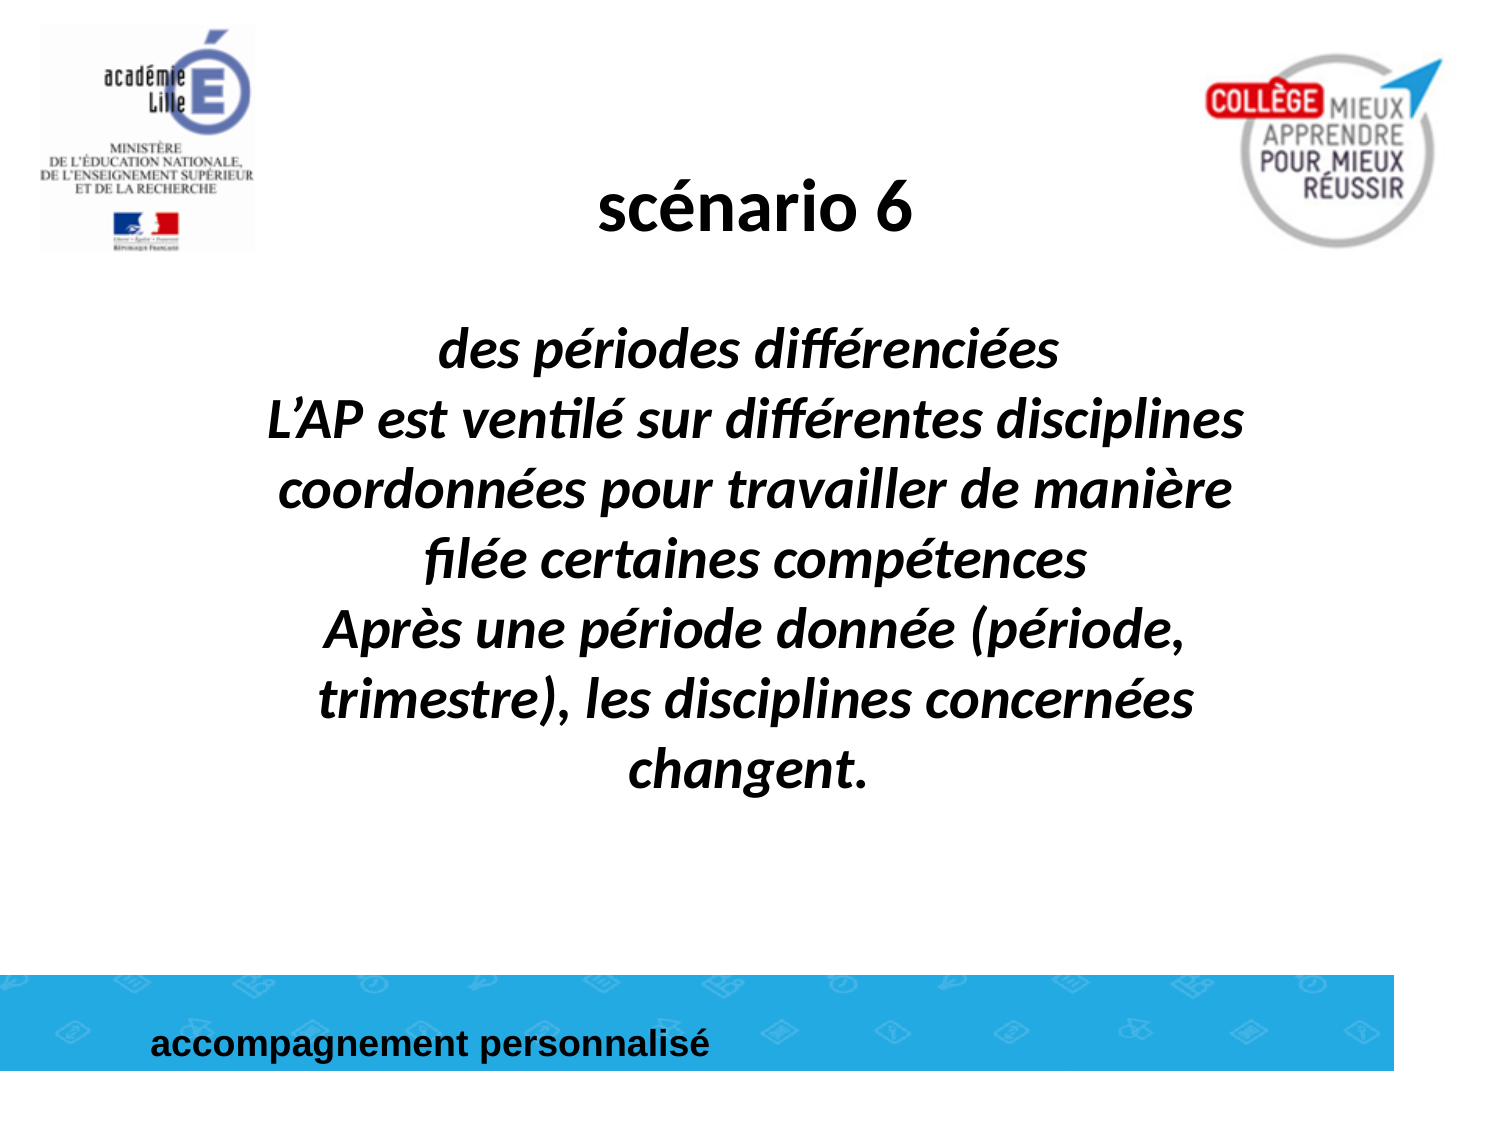

scénario 6
# des périodes différenciées L’AP est ventilé sur différentes disciplines coordonnées pour travailler de manière filée certaines compétences Après une période donnée (période, trimestre), les disciplines concernées changent.
accompagnement personnalisé